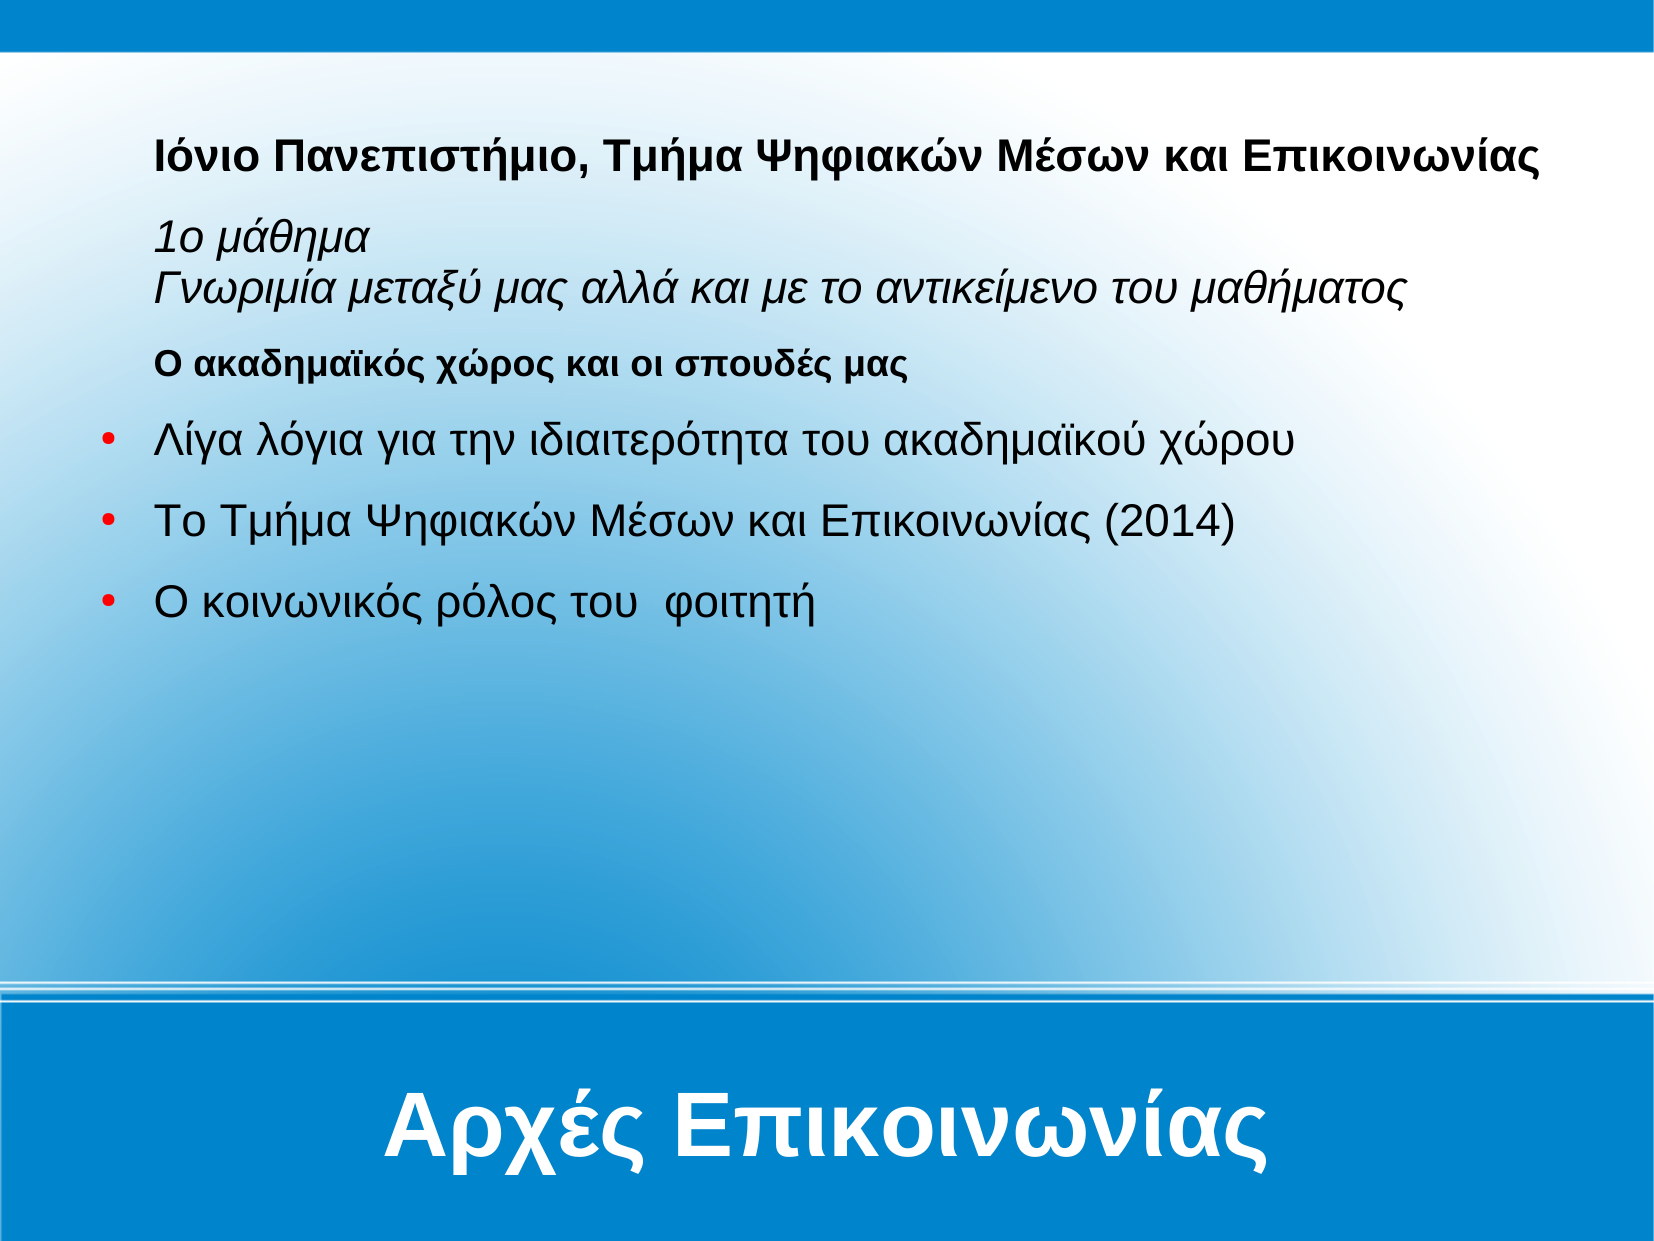

Ιόνιο Πανεπιστήμιο, Τμήμα Ψηφιακών Μέσων και Επικοινωνίας
1ο μάθημα
Γνωριμία μεταξύ μας αλλά και με το αντικείμενο του μαθήματος
Ο ακαδημαϊκός χώρος και οι σπουδές μας
Λίγα λόγια για την ιδιαιτερότητα του ακαδημαϊκού χώρου
Το Τμήμα Ψηφιακών Μέσων και Επικοινωνίας (2014)
Ο κοινωνικός ρόλος του φοιτητή
# Αρχές Επικοινωνίας